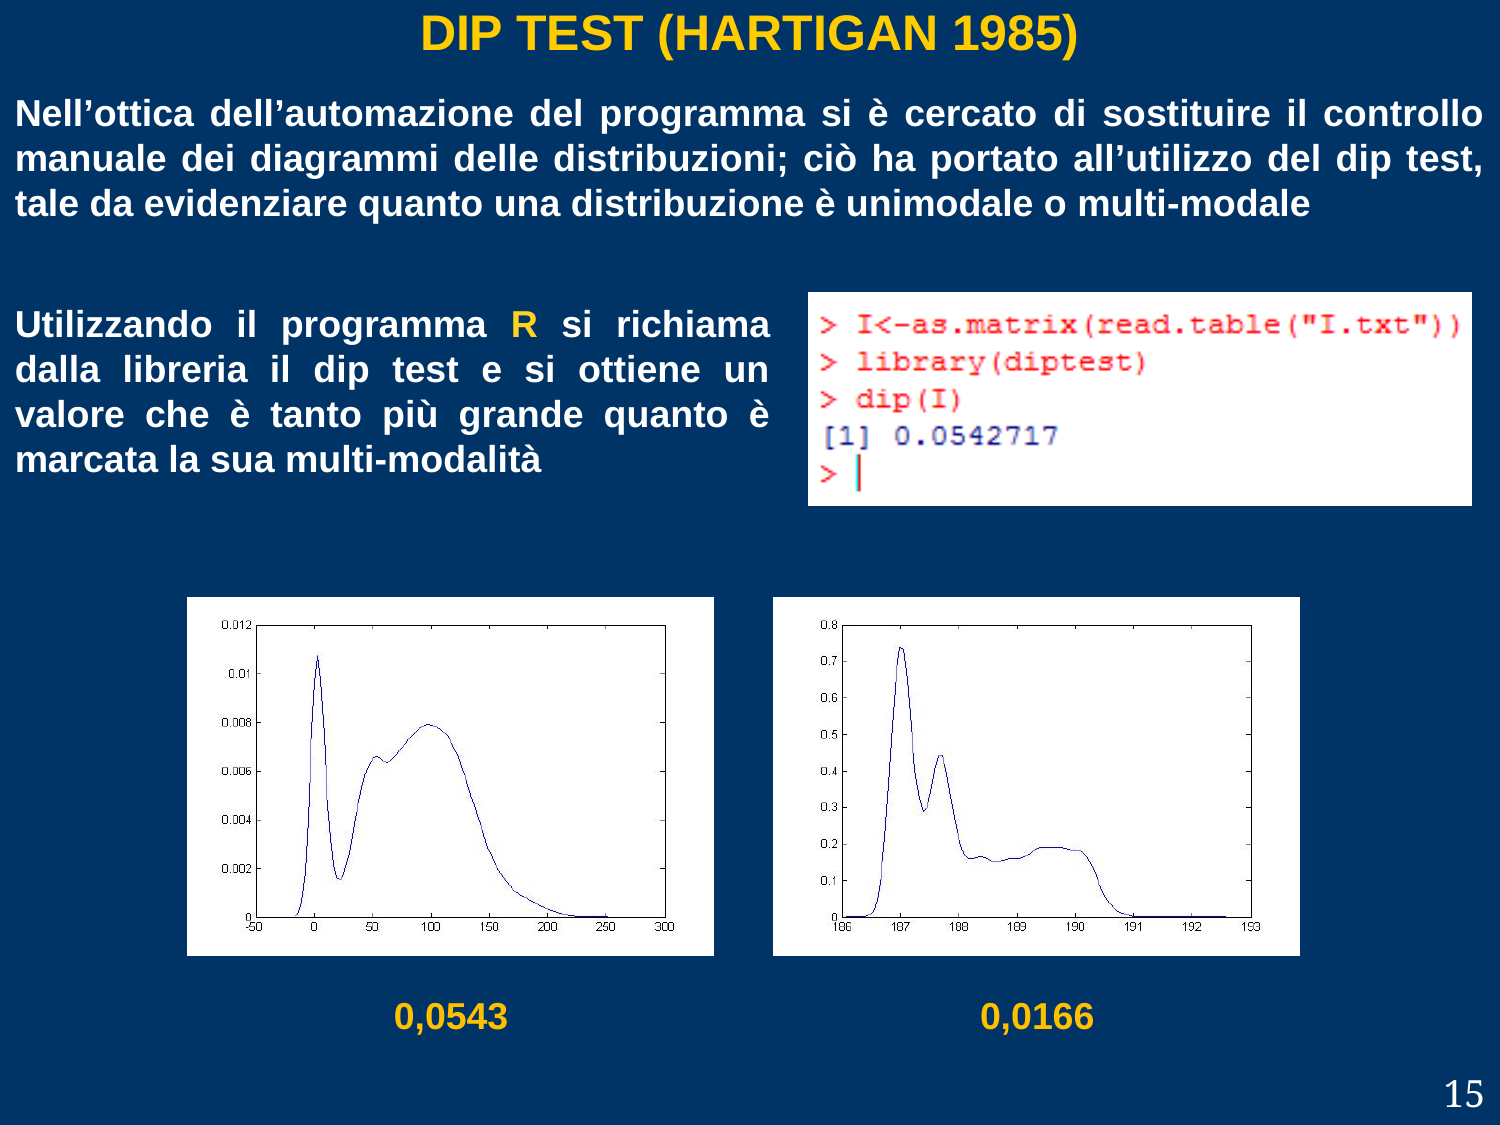

DIP TEST (HARTIGAN 1985)
Nell’ottica dell’automazione del programma si è cercato di sostituire il controllo manuale dei diagrammi delle distribuzioni; ciò ha portato all’utilizzo del dip test, tale da evidenziare quanto una distribuzione è unimodale o multi-modale
Utilizzando il programma R si richiama dalla libreria il dip test e si ottiene un valore che è tanto più grande quanto è marcata la sua multi-modalità
0,0543
0,0166